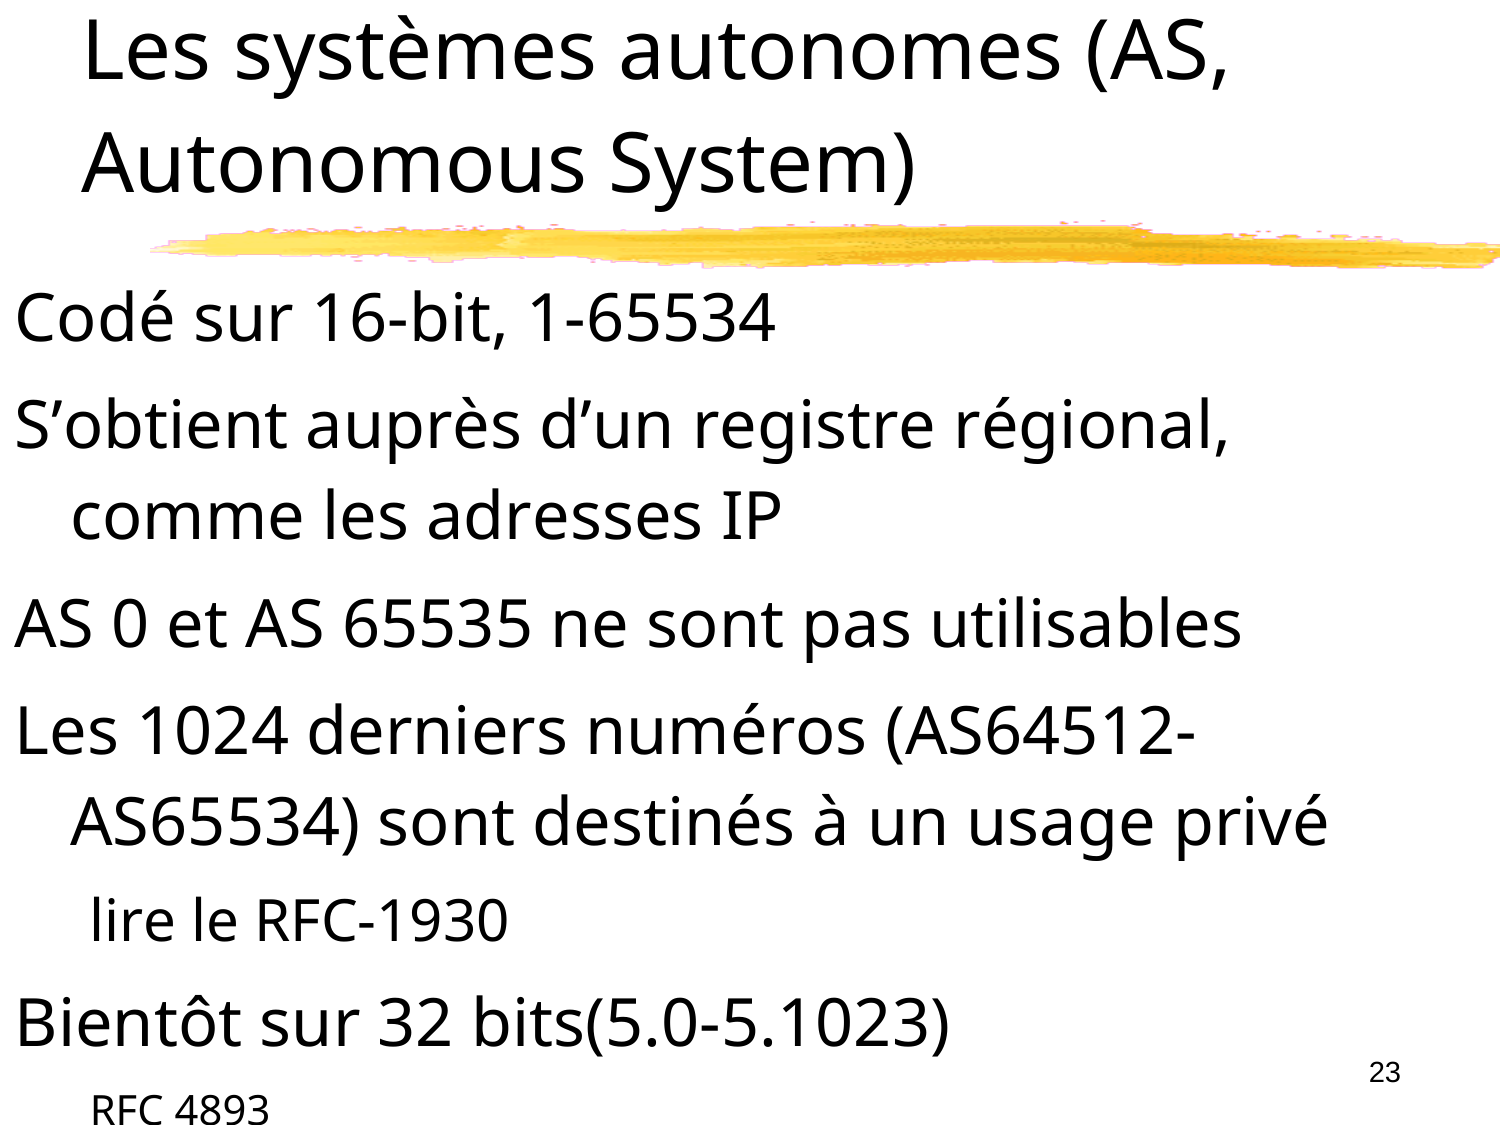

# Les systèmes autonomes (AS, Autonomous System)‏
Codé sur 16-bit, 1-65534
S’obtient auprès d’un registre régional, comme les adresses IP
AS 0 et AS 65535 ne sont pas utilisables
Les 1024 derniers numéros (AS64512-AS65534) sont destinés à un usage privé
lire le RFC-1930
Bientôt sur 32 bits(5.0-5.1023)‏
RFC 4893